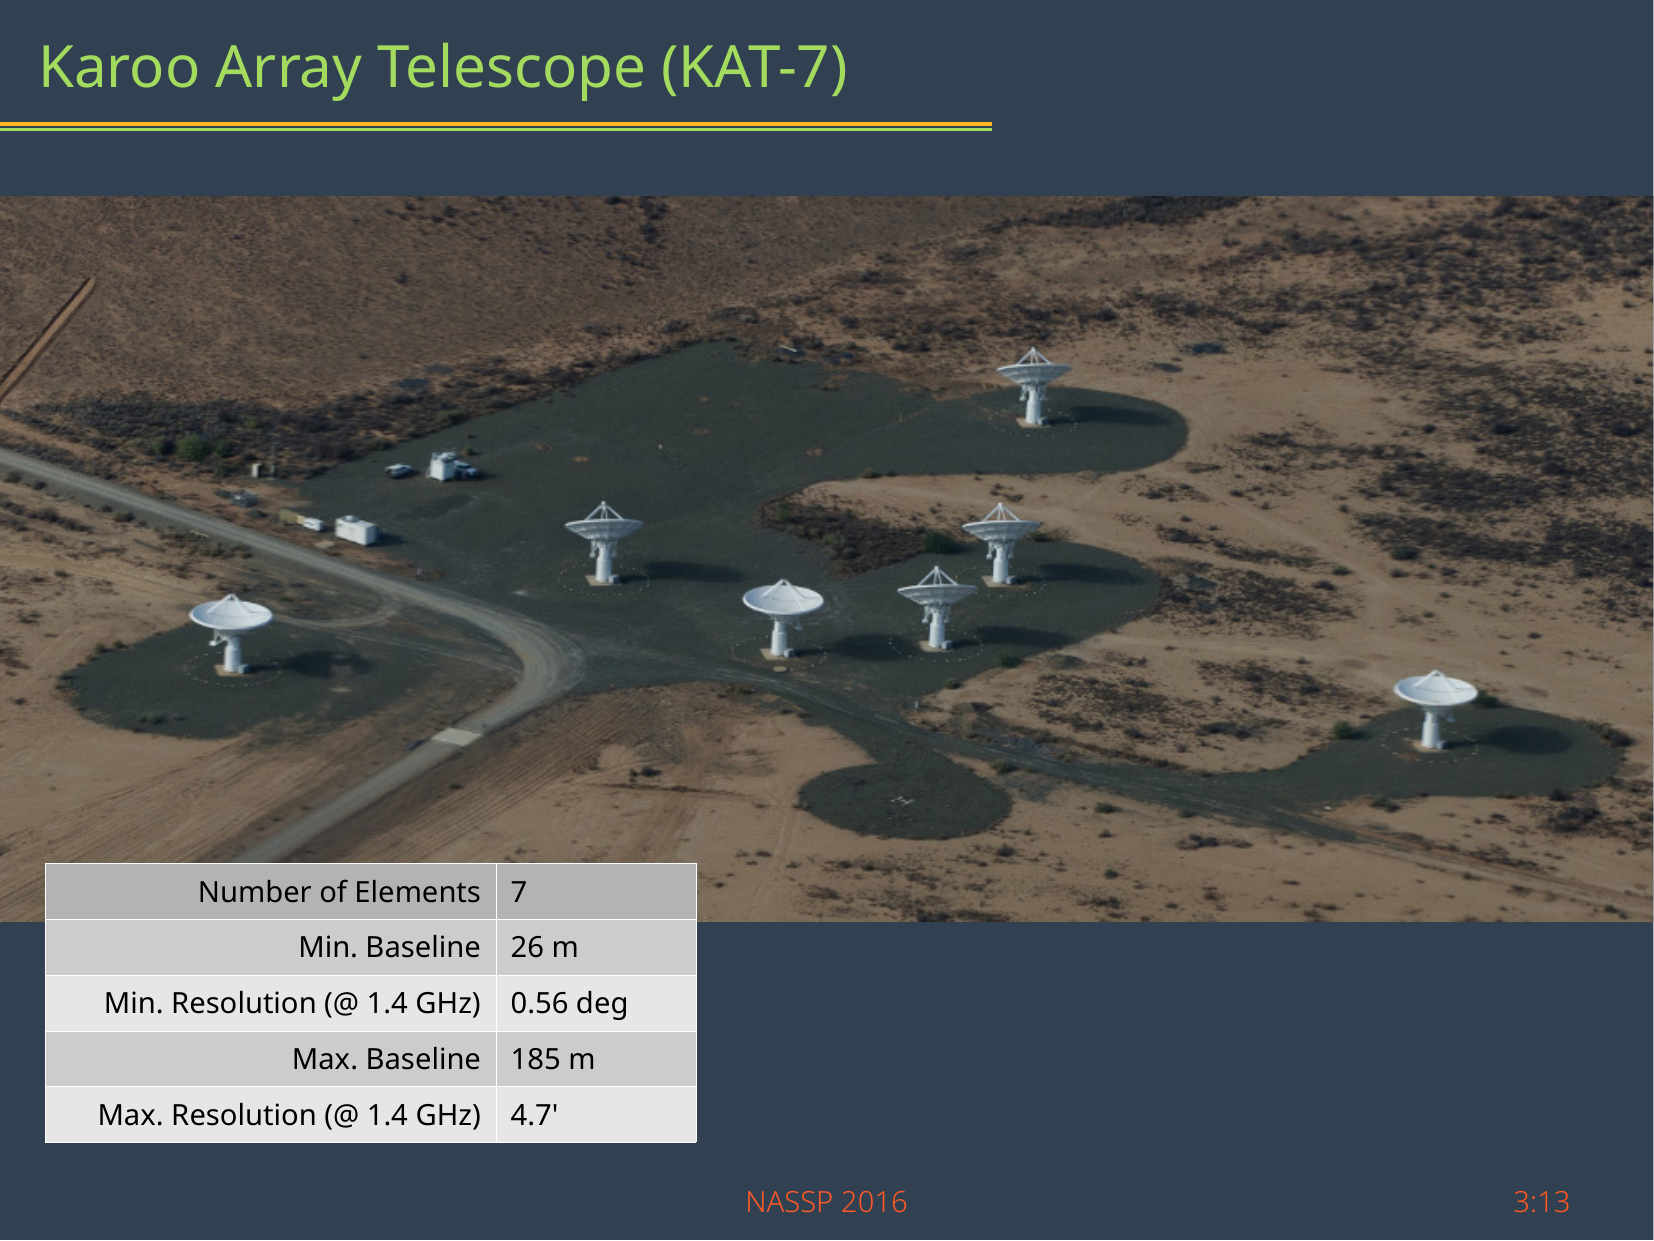

Karoo Array Telescope (KAT-7)
| Number of Elements | 7 |
| --- | --- |
| Min. Baseline | 26 m |
| Min. Resolution (@ 1.4 GHz) | 0.56 deg |
| Max. Baseline | 185 m |
| Max. Resolution (@ 1.4 GHz) | 4.7' |
NASSP 2016
3